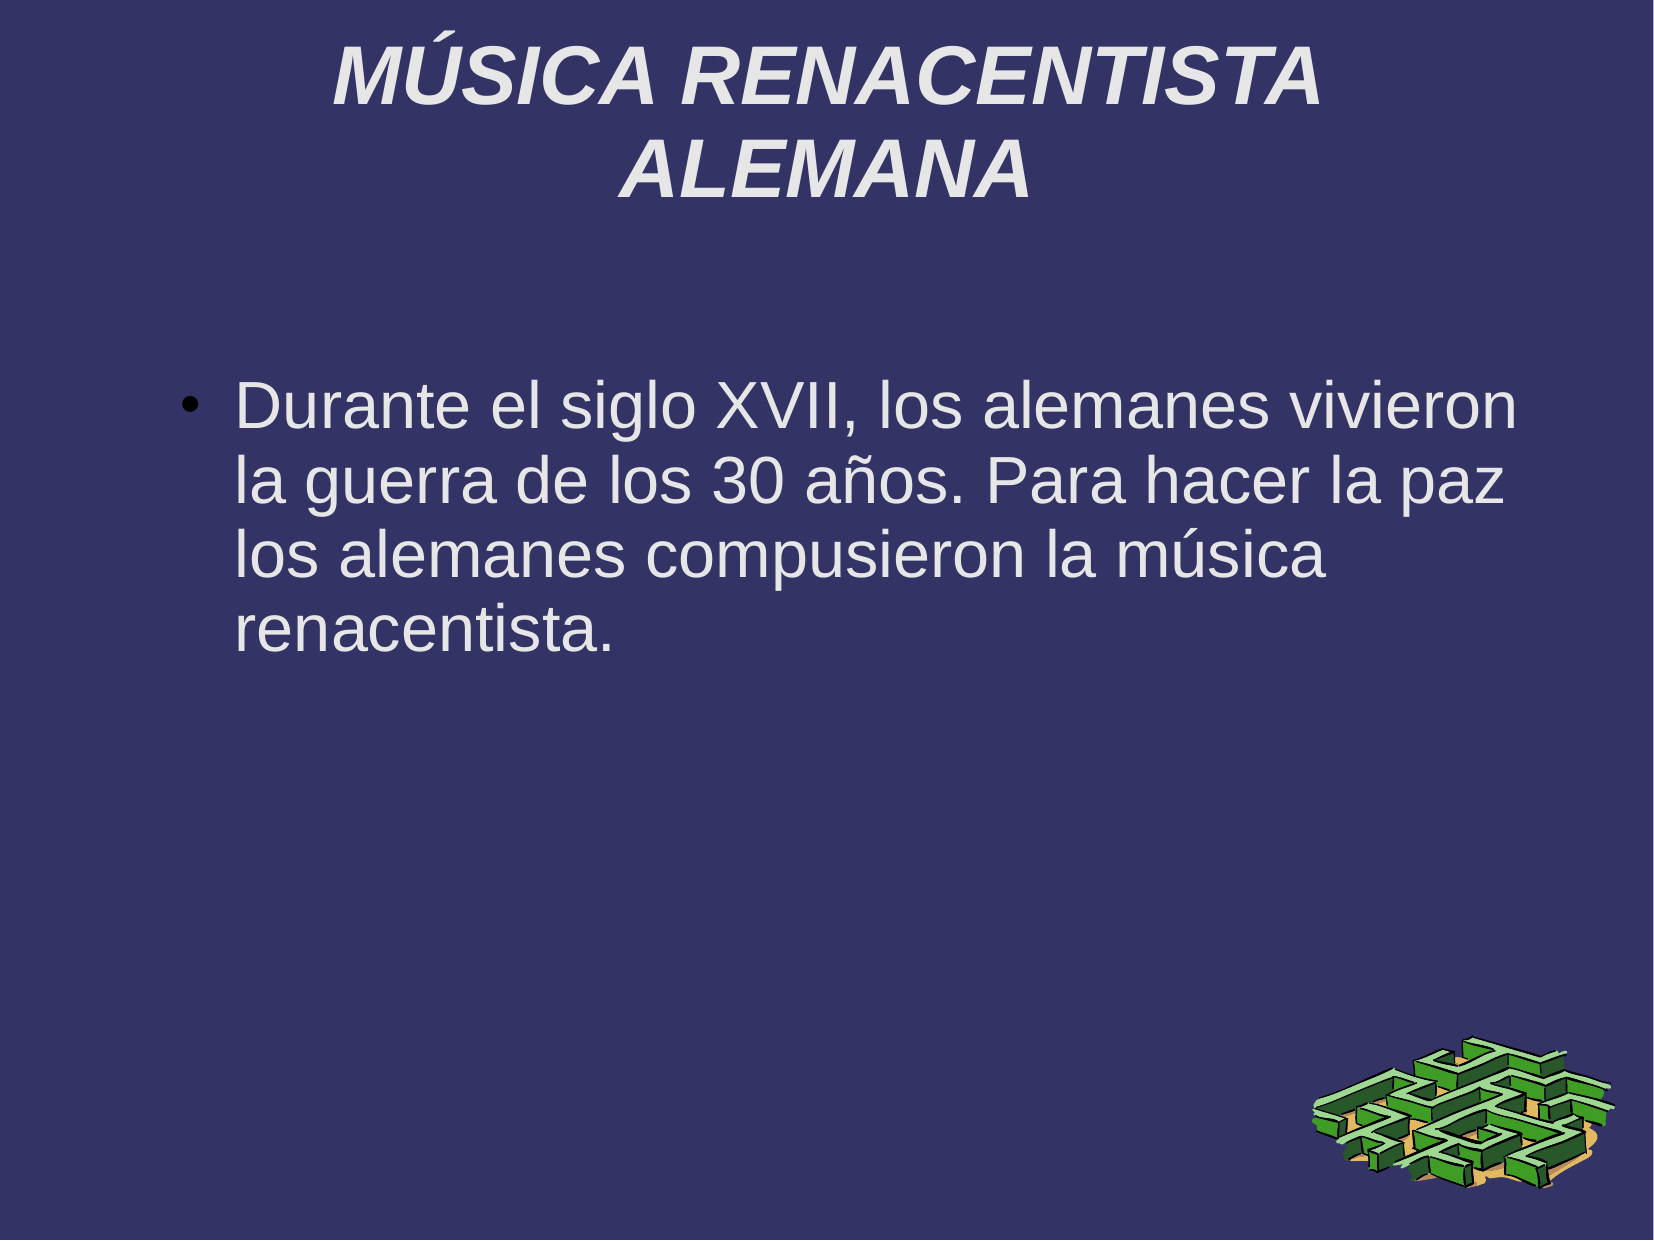

# MÚSICA RENACENTISTA ALEMANA
Durante el siglo XVII, los alemanes vivieron
la guerra de los 30 años. Para hacer la paz
los alemanes compusieron la música
renacentista.